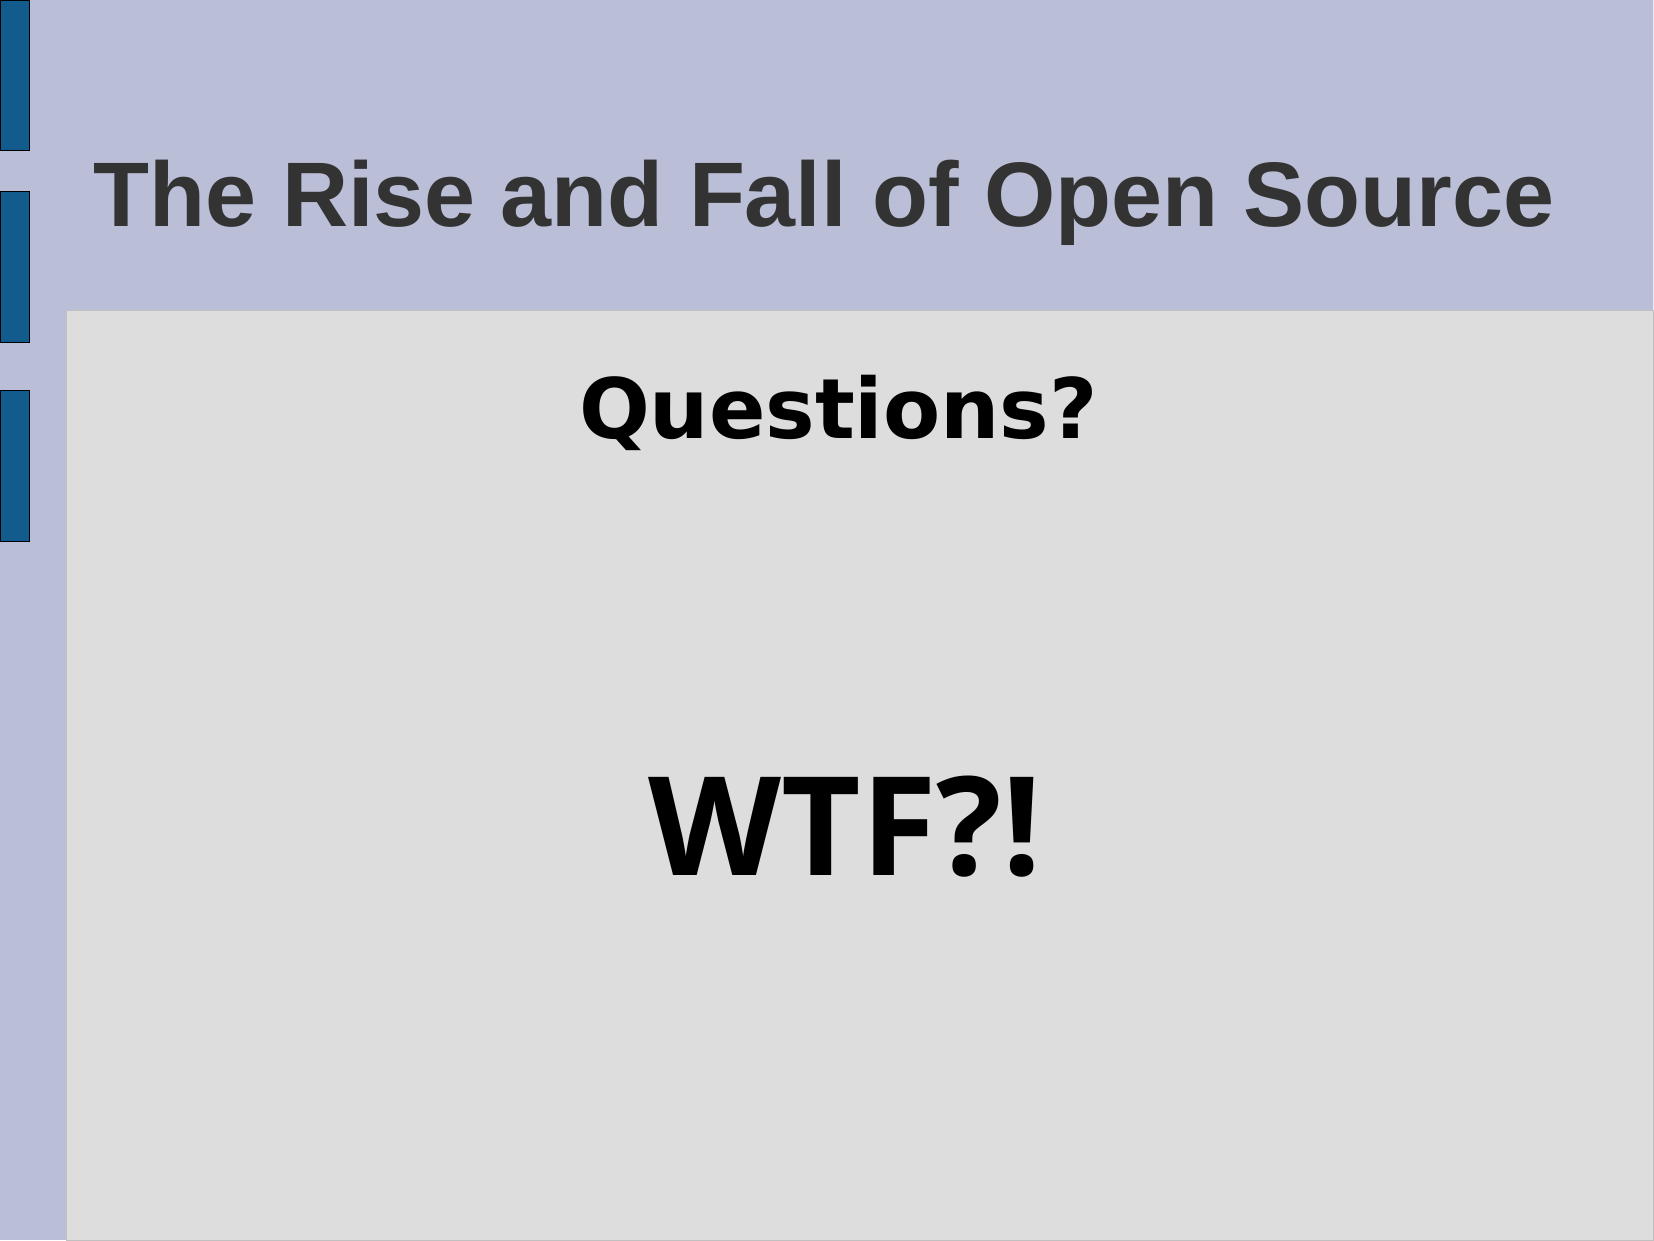

# The Rise and Fall of Open Source
Questions?
WTF?!